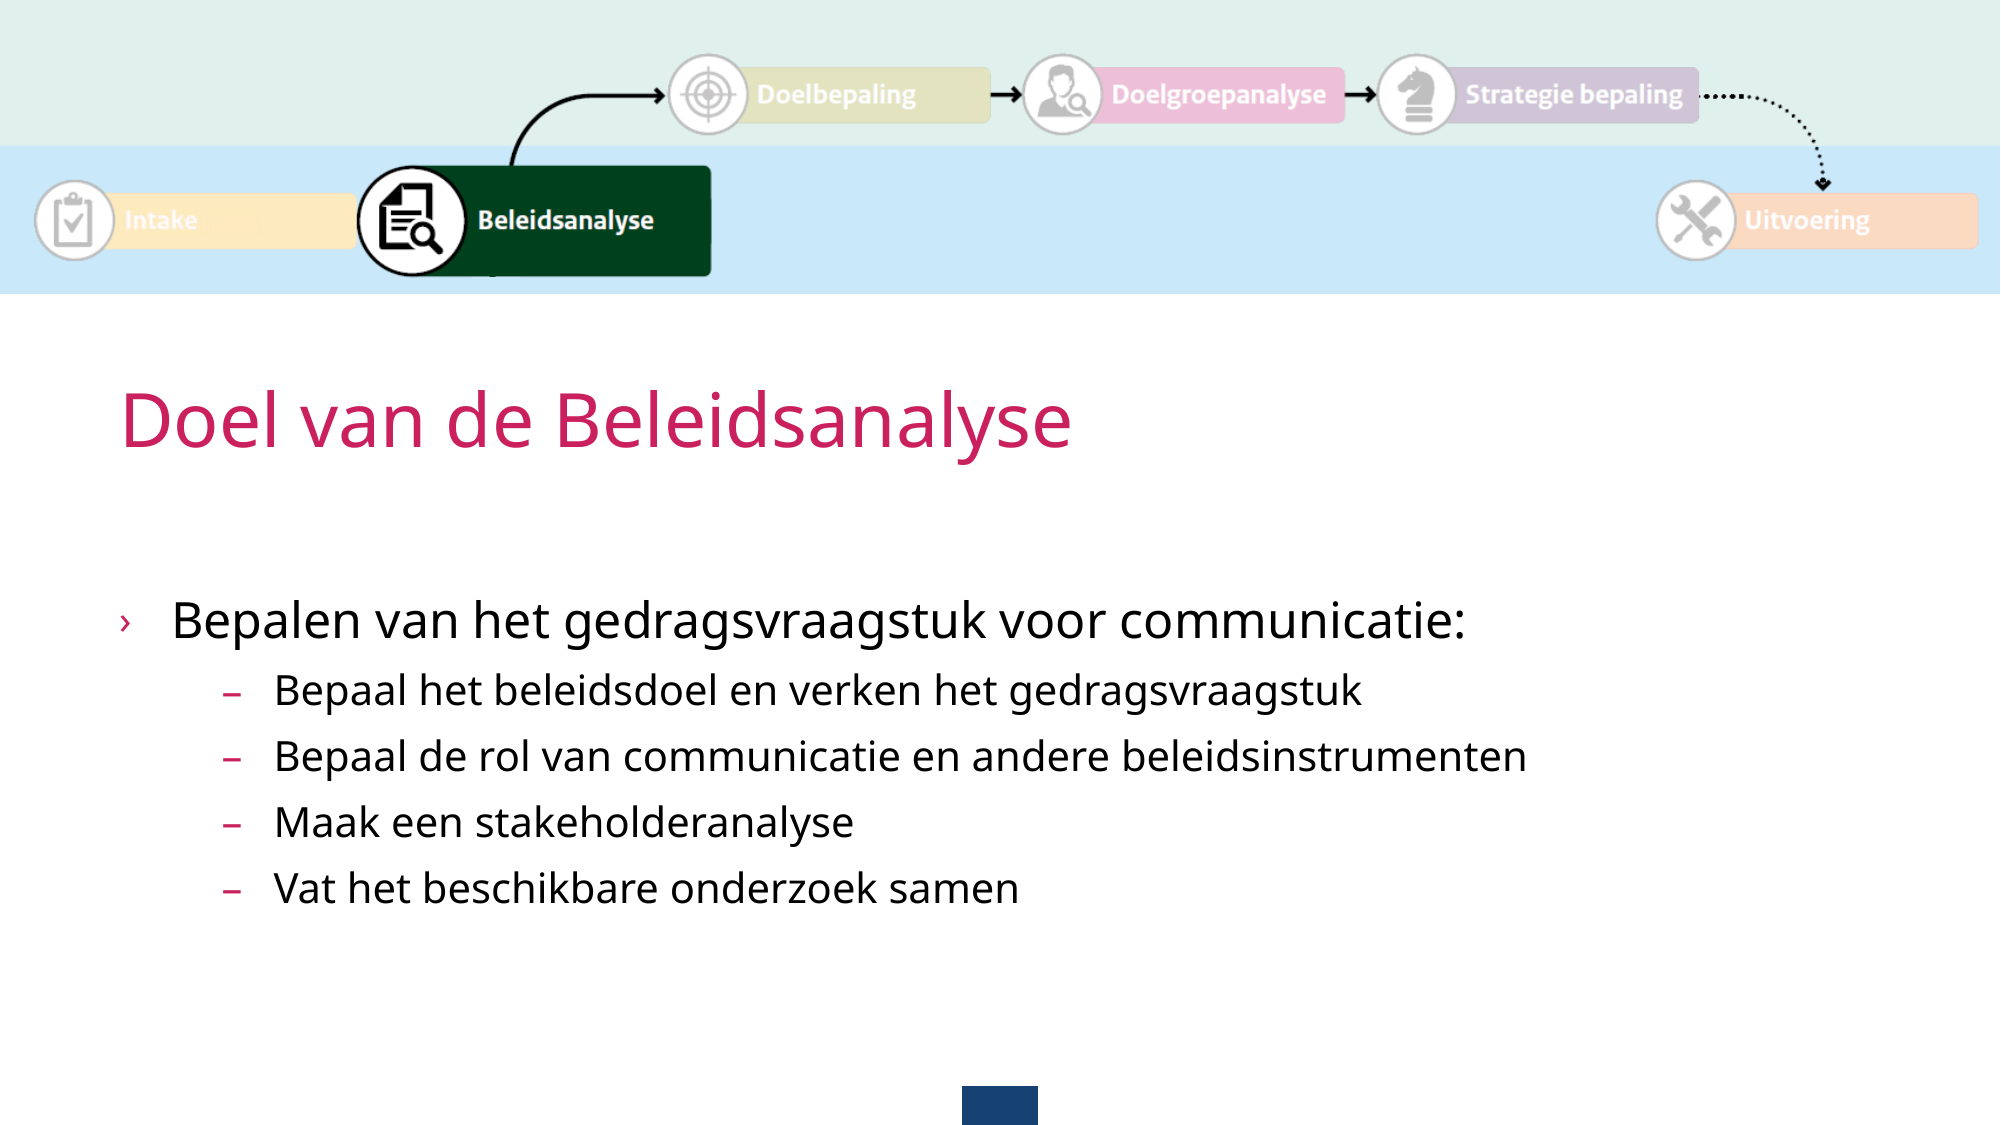

Doel van de Beleidsanalyse
Bepalen van het gedragsvraagstuk voor communicatie:
Bepaal het beleidsdoel en verken het gedragsvraagstuk
Bepaal de rol van communicatie en andere beleidsinstrumenten
Maak een stakeholderanalyse
Vat het beschikbare onderzoek samen